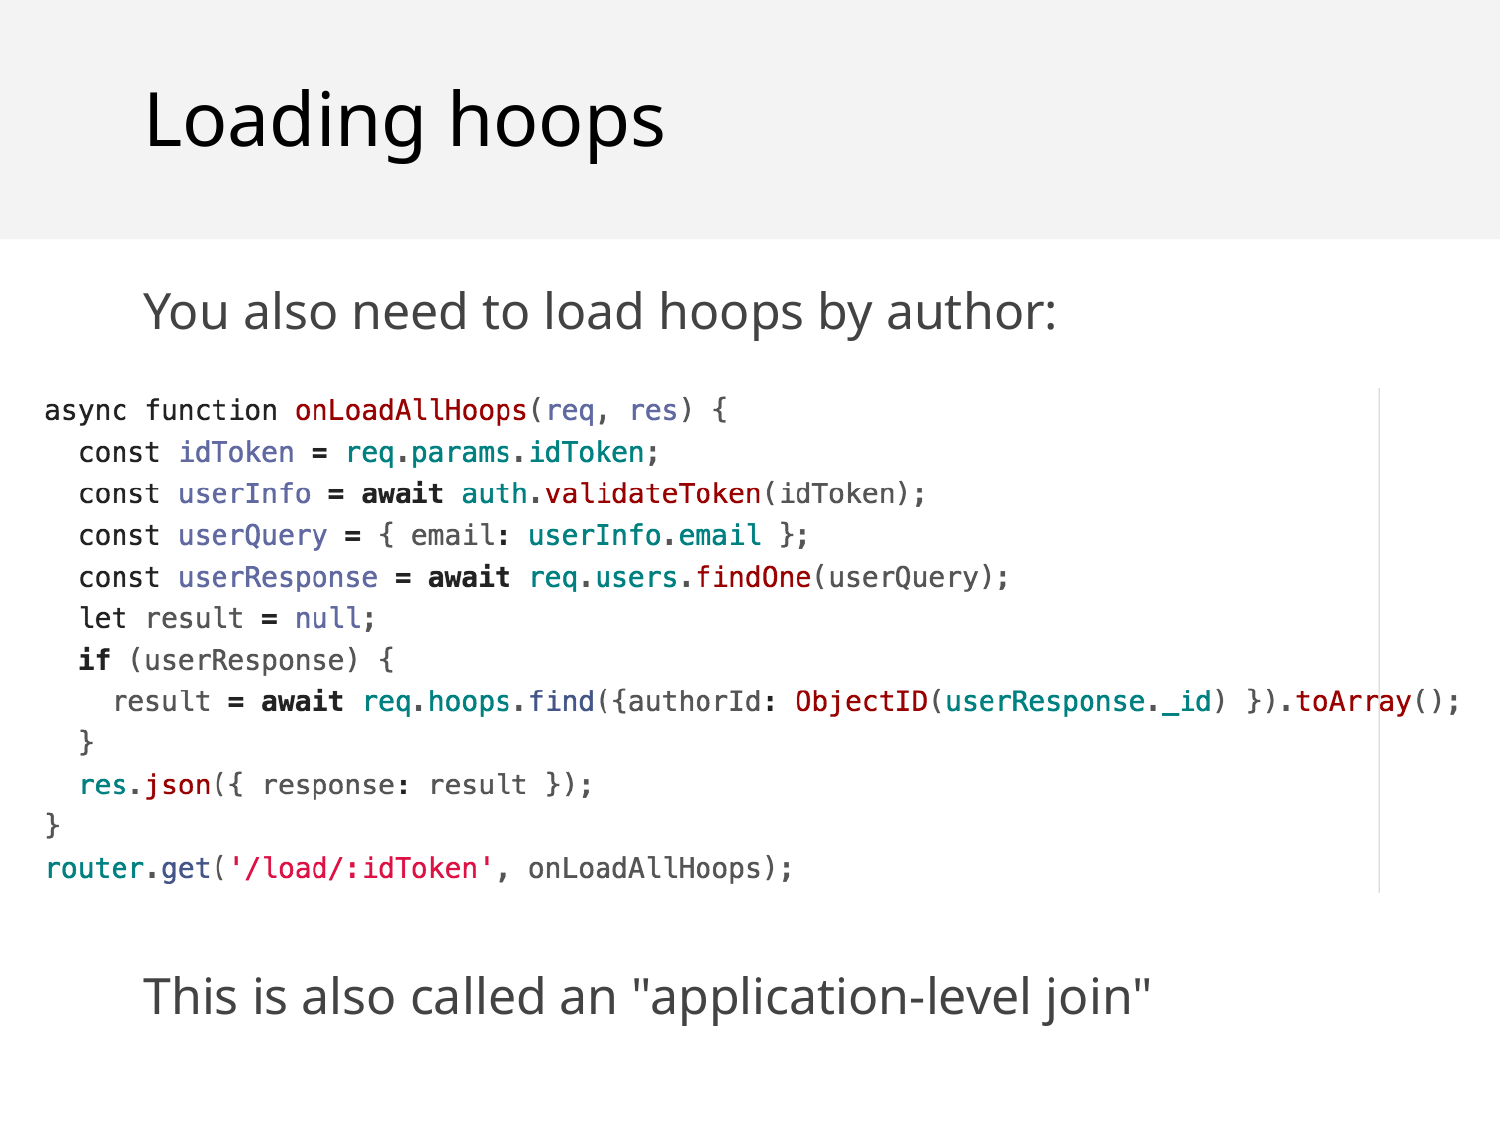

# Loading hoops
You also need to load hoops by author:
This is also called an "application-level join"